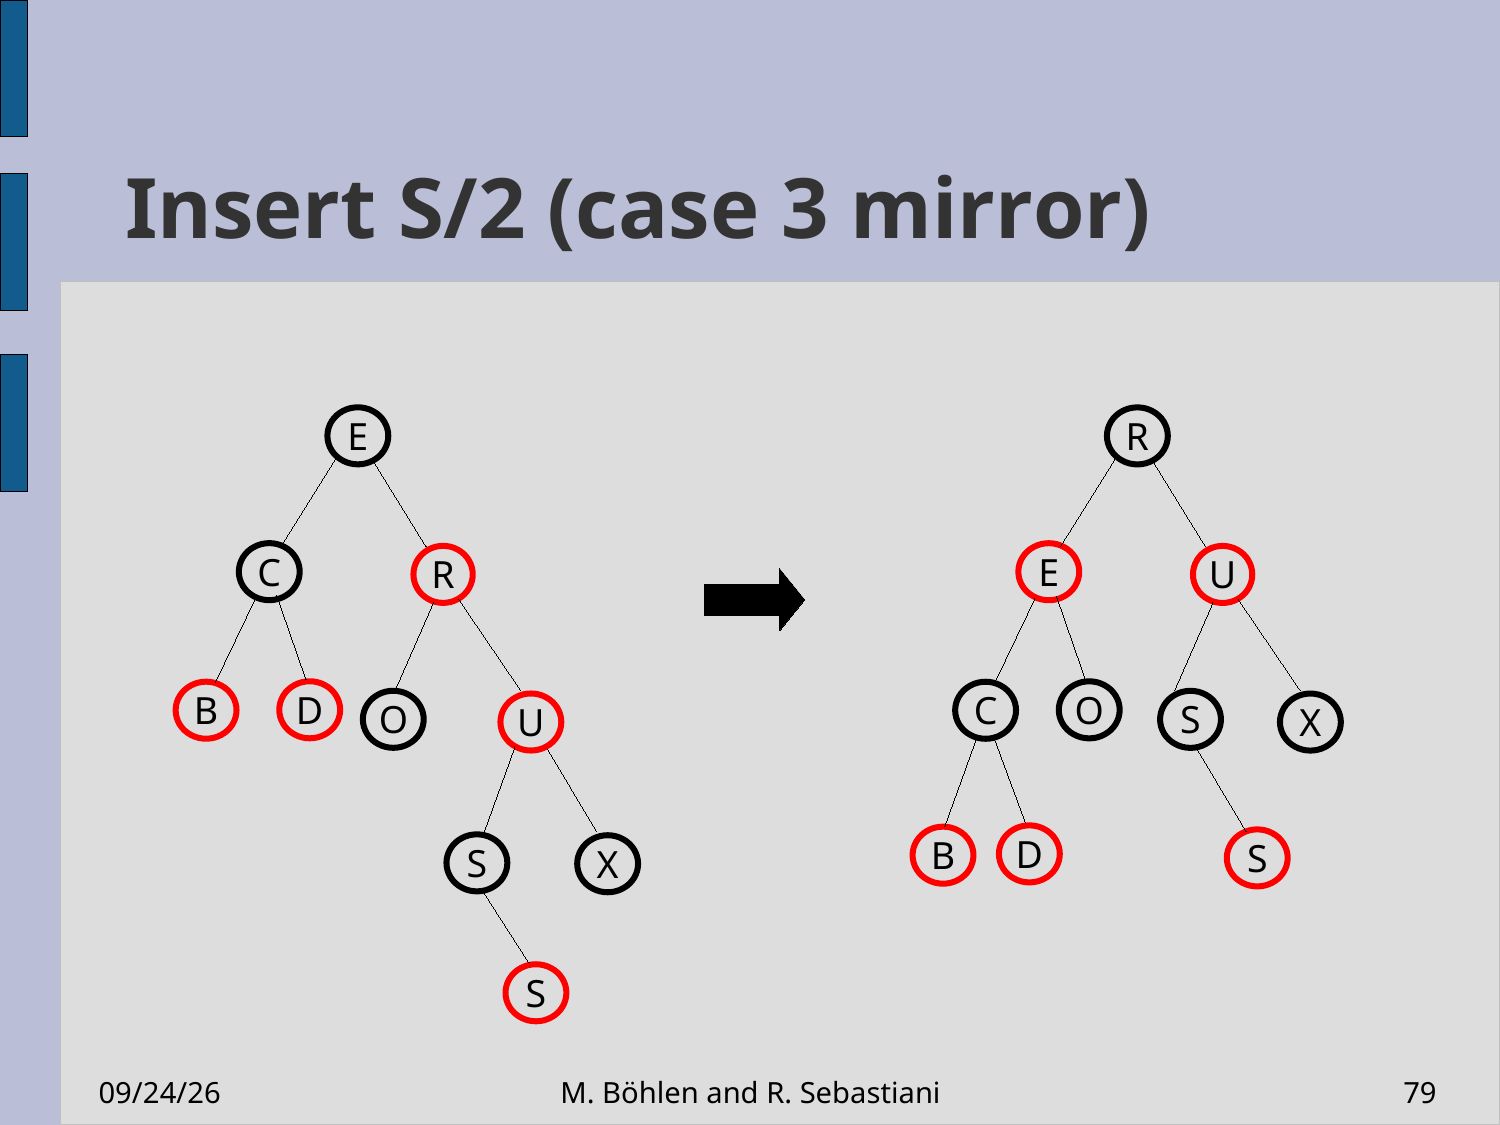

# Insert S/2 (case 3 mirror)
E
R
C
E
R
U
D
O
B
C
O
S
U
X
D
B
S
S
X
S
M. Böhlen and R. Sebastiani
79